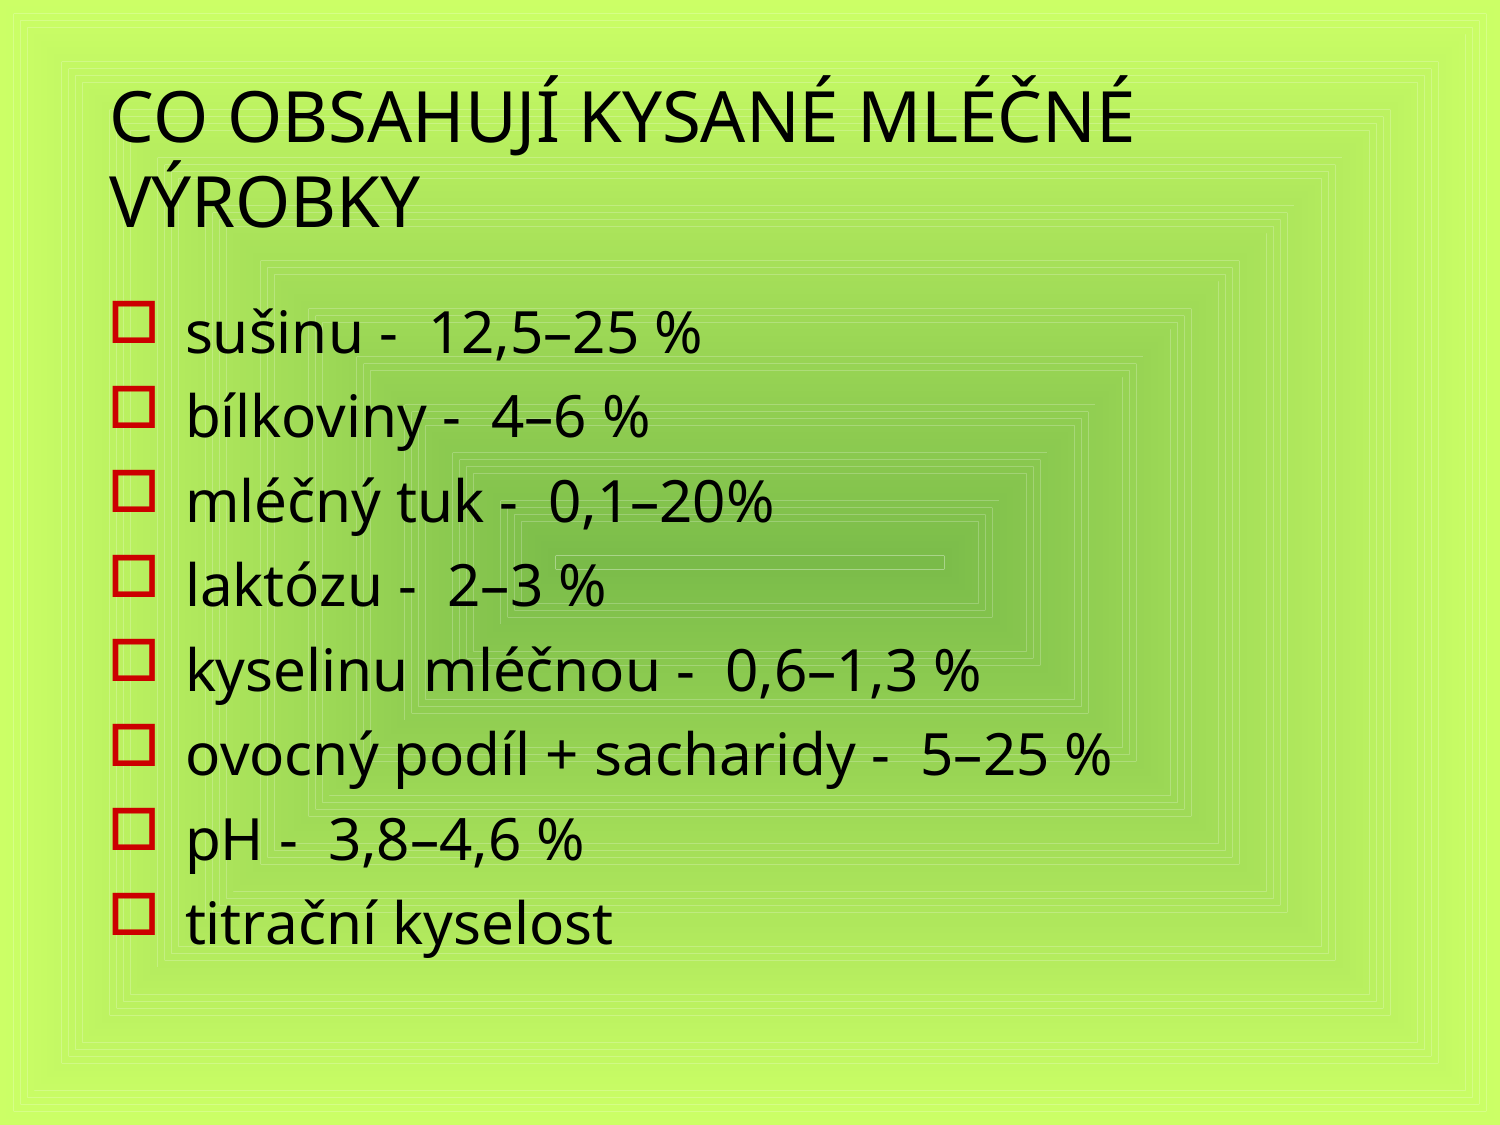

# CO OBSAHUJÍ KYSANÉ MLÉČNÉ VÝROBKY
sušinu - 12,5–25 %
bílkoviny - 4–6 %
mléčný tuk - 0,1–20%
laktózu - 2–3 %
kyselinu mléčnou - 0,6–1,3 %
ovocný podíl + sacharidy - 5–25 %
pH - 3,8–4,6 %
titrační kyselost